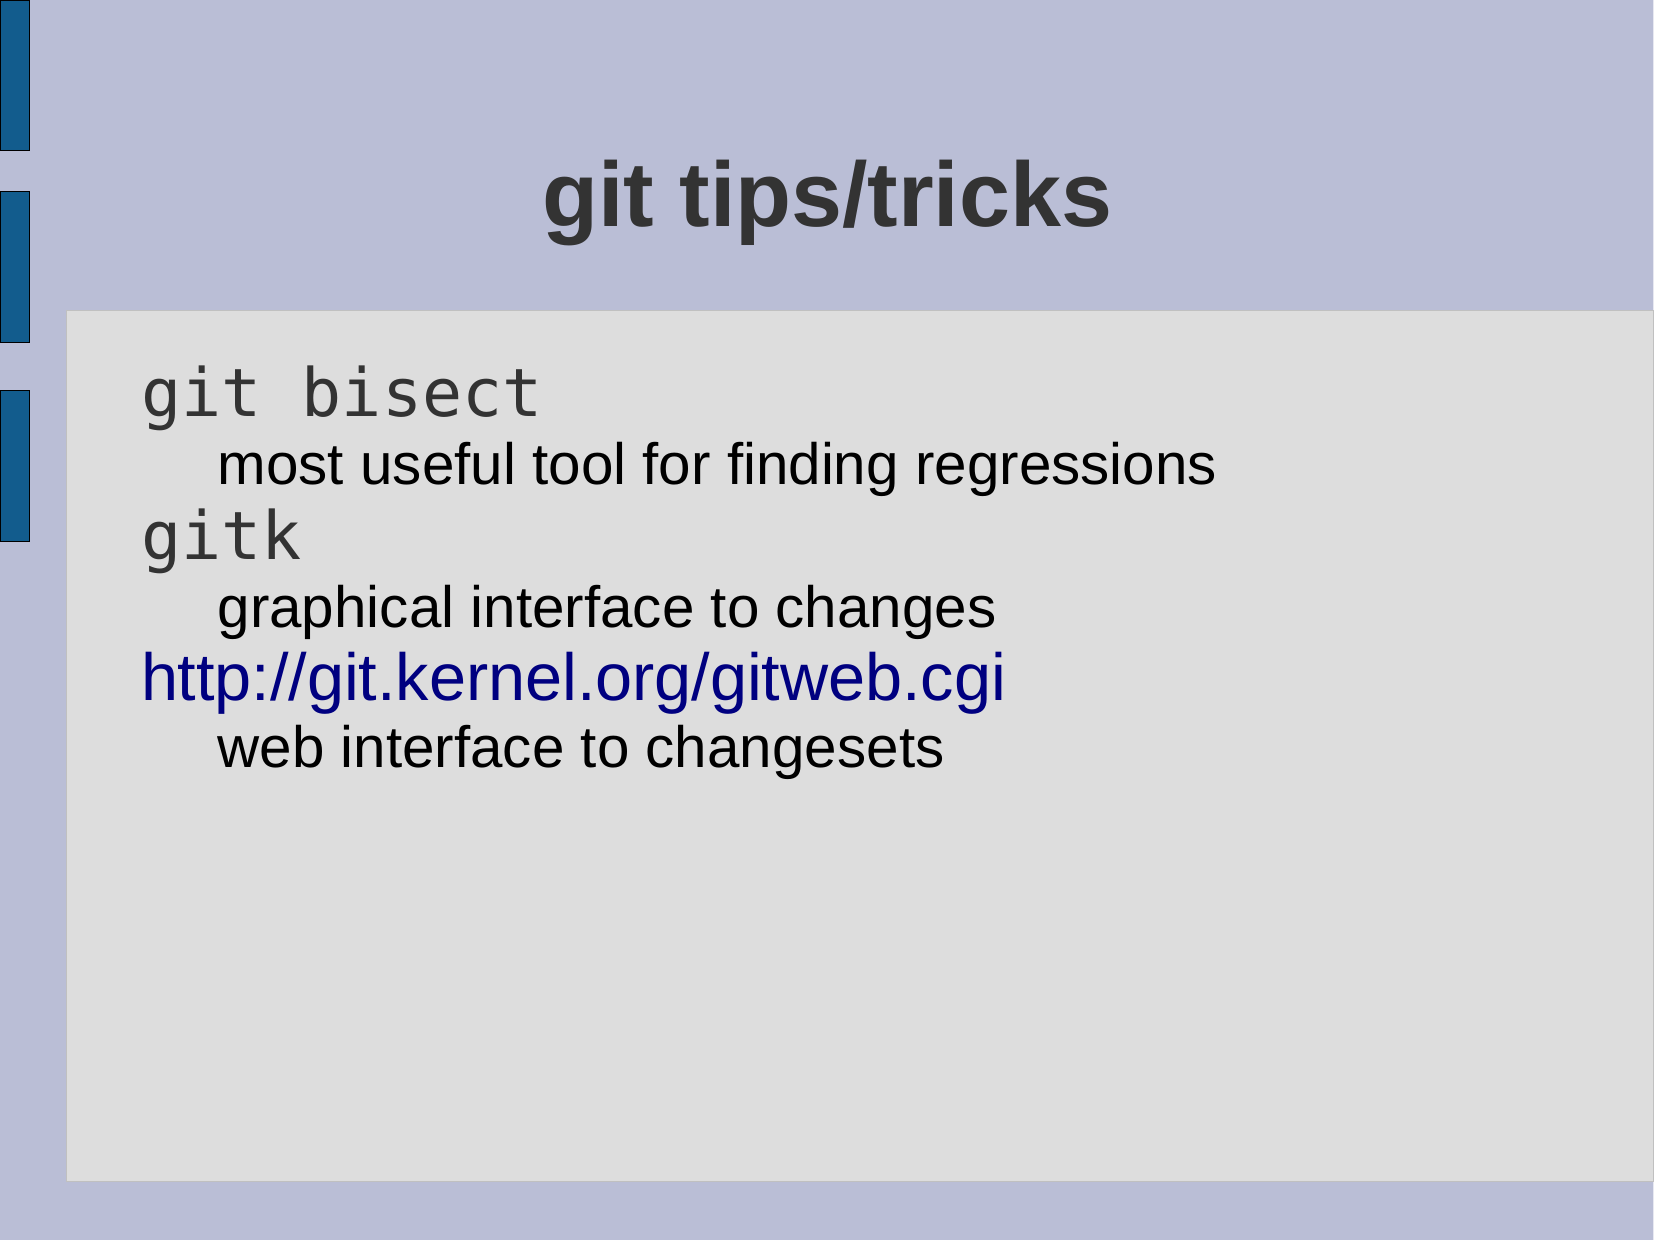

# git tips/tricks
git bisect
most useful tool for finding regressions
gitk
graphical interface to changes
http://git.kernel.org/gitweb.cgi
web interface to changesets